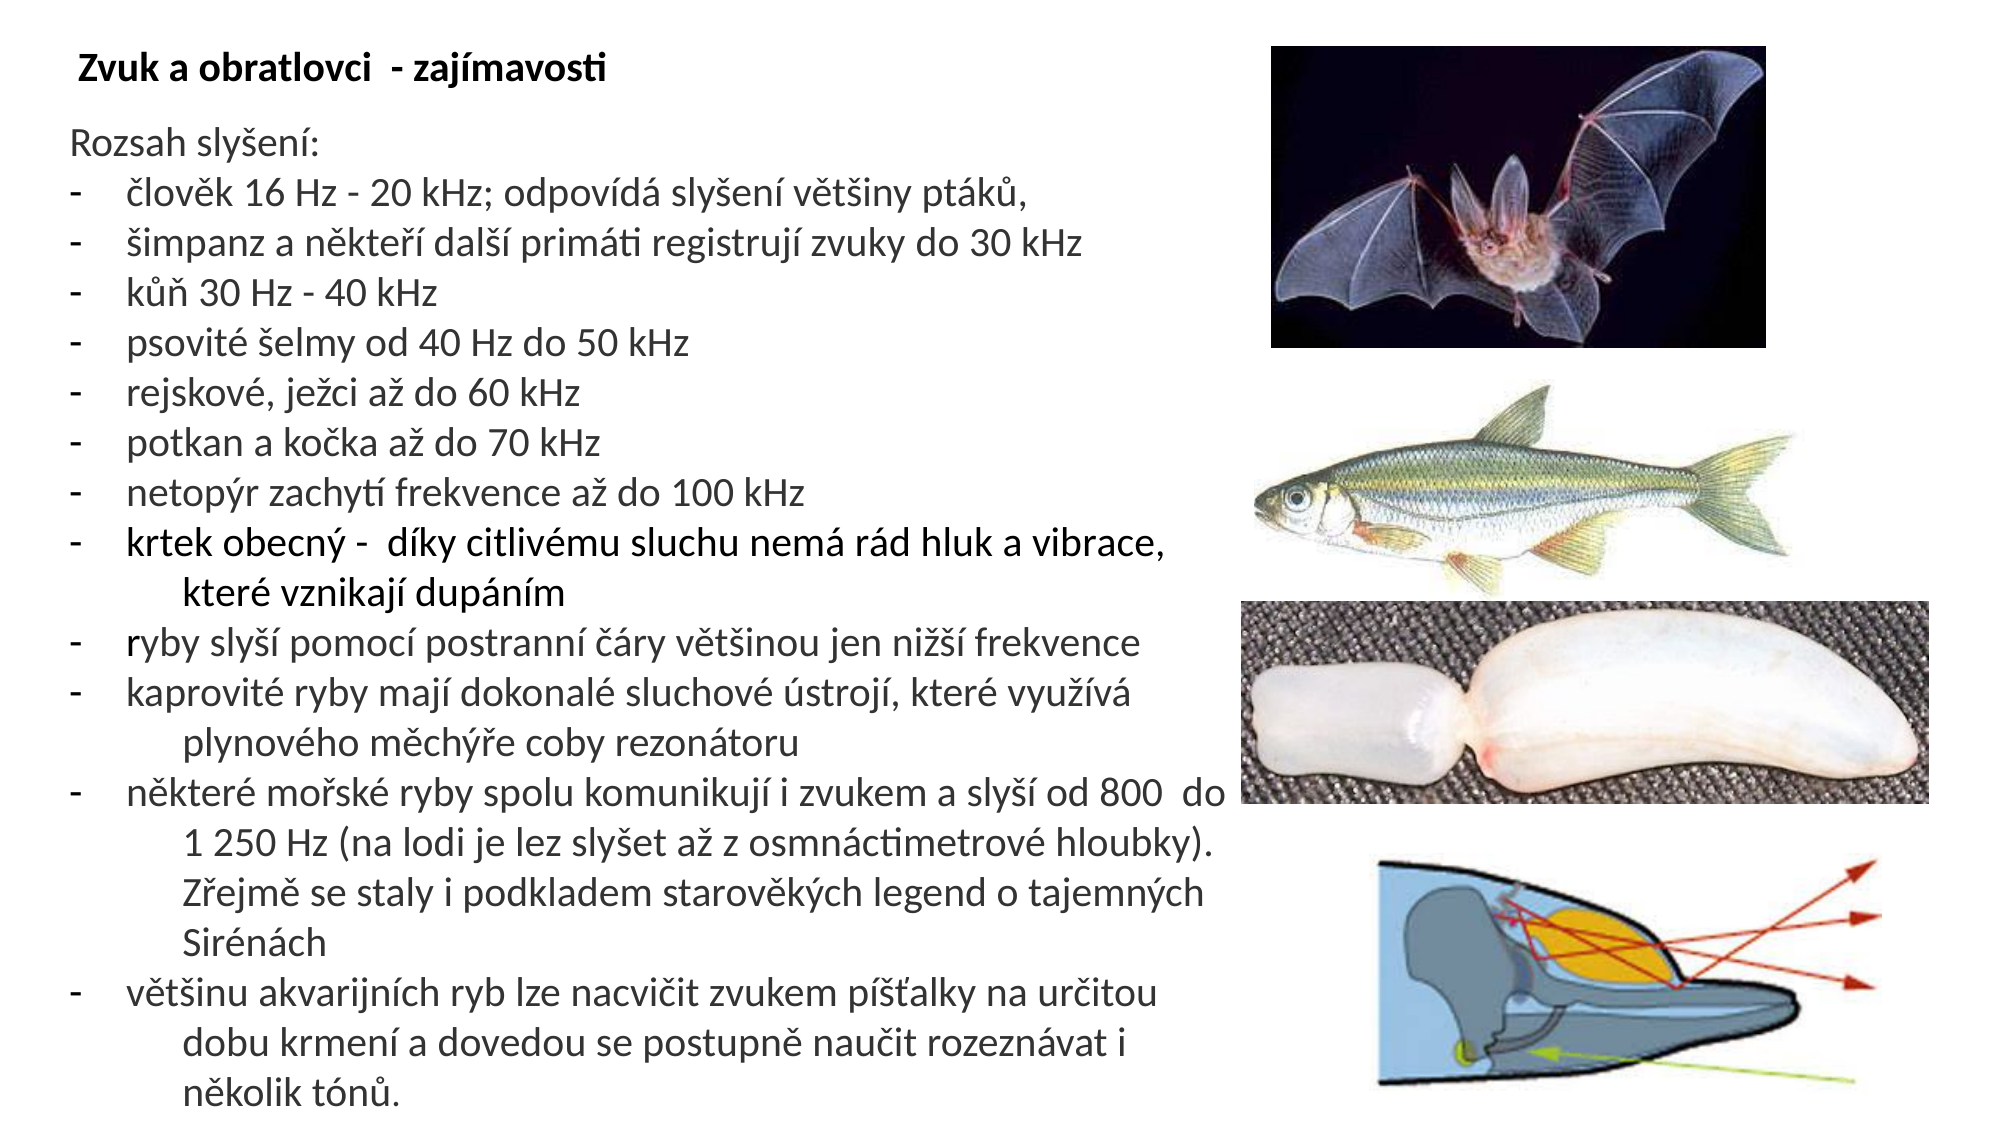

Zvuk a obratlovci - zajímavosti
Rozsah slyšení:
člověk 16 Hz - 20 kHz; odpovídá slyšení většiny ptáků,
šimpanz a někteří další primáti registrují zvuky do 30 kHz
kůň 30 Hz - 40 kHz
psovité šelmy od 40 Hz do 50 kHz
rejskové, ježci až do 60 kHz
potkan a kočka až do 70 kHz
netopýr zachytí frekvence až do 100 kHz
krtek obecný - díky citlivému sluchu nemá rád hluk a vibrace, které vznikají dupáním
ryby slyší pomocí postranní čáry většinou jen nižší frekvence
kaprovité ryby mají dokonalé sluchové ústrojí, které využívá plynového měchýře coby rezonátoru
některé mořské ryby spolu komunikují i zvukem a slyší od 800 do 1 250 Hz (na lodi je lez slyšet až z osmnáctimetrové hloubky). Zřejmě se staly i podkladem starověkých legend o tajemných Sirénách
většinu akvarijních ryb lze nacvičit zvukem píšťalky na určitou dobu krmení a dovedou se postupně naučit rozeznávat i několik tónů.